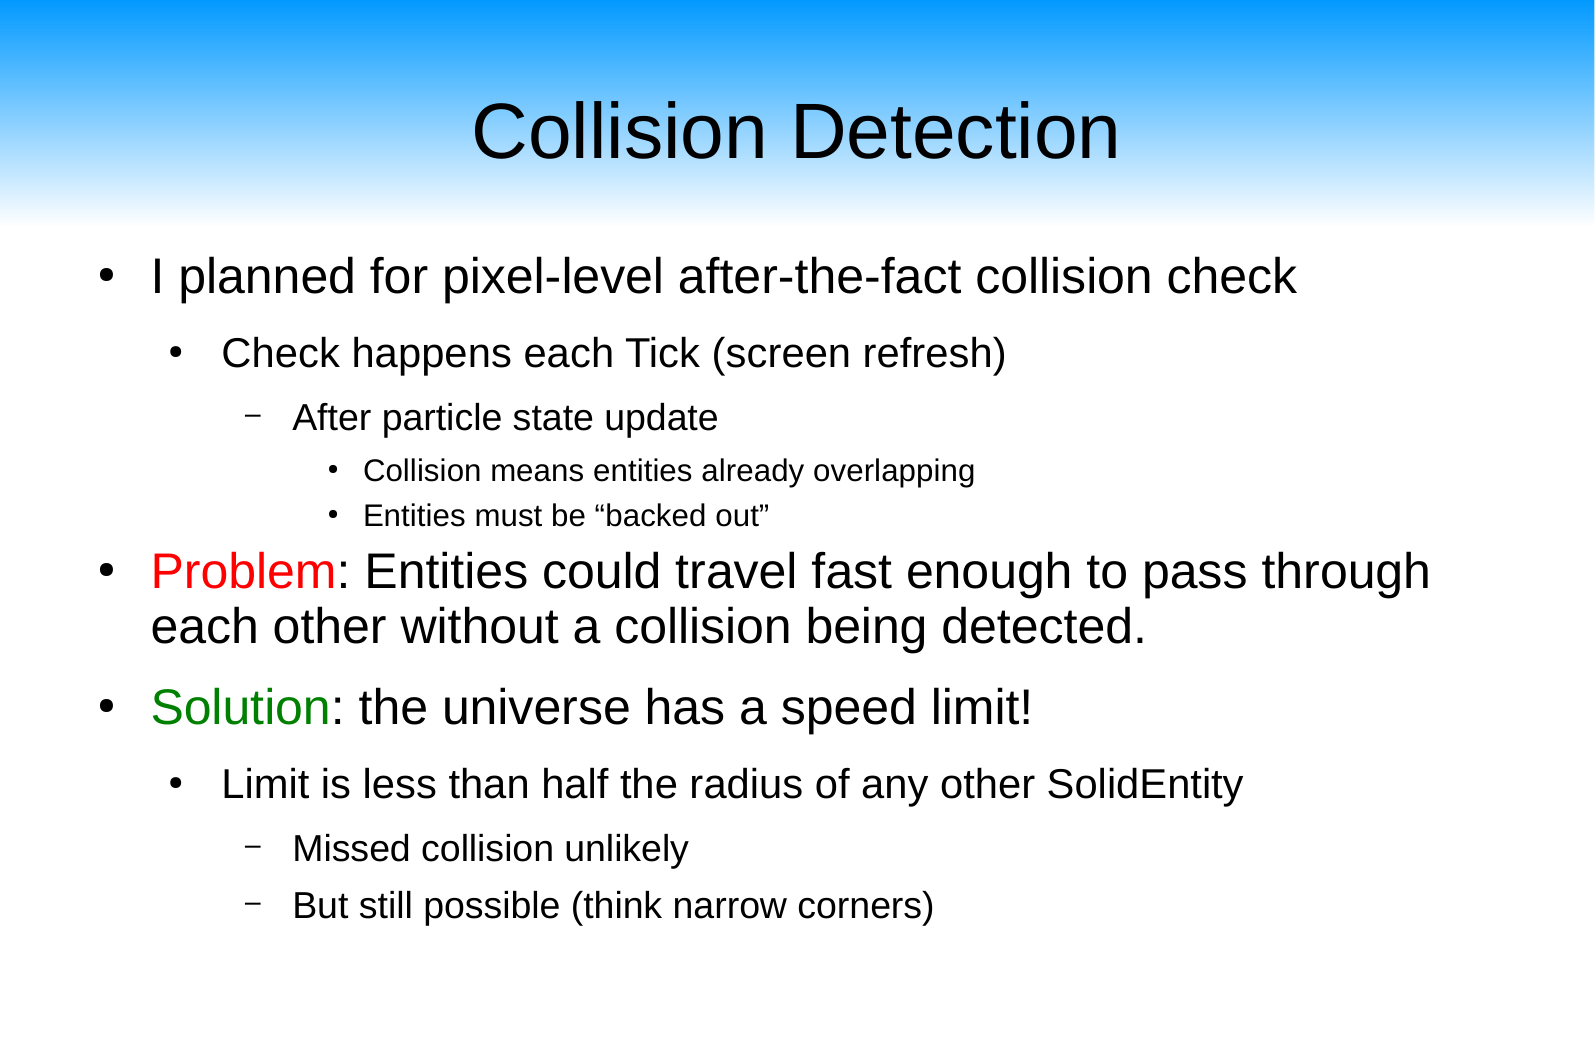

# Collision Detection
I planned for pixel-level after-the-fact collision check
Check happens each Tick (screen refresh)
After particle state update
Collision means entities already overlapping
Entities must be “backed out”
Problem: Entities could travel fast enough to pass through each other without a collision being detected.
Solution: the universe has a speed limit!
Limit is less than half the radius of any other SolidEntity
Missed collision unlikely
But still possible (think narrow corners)